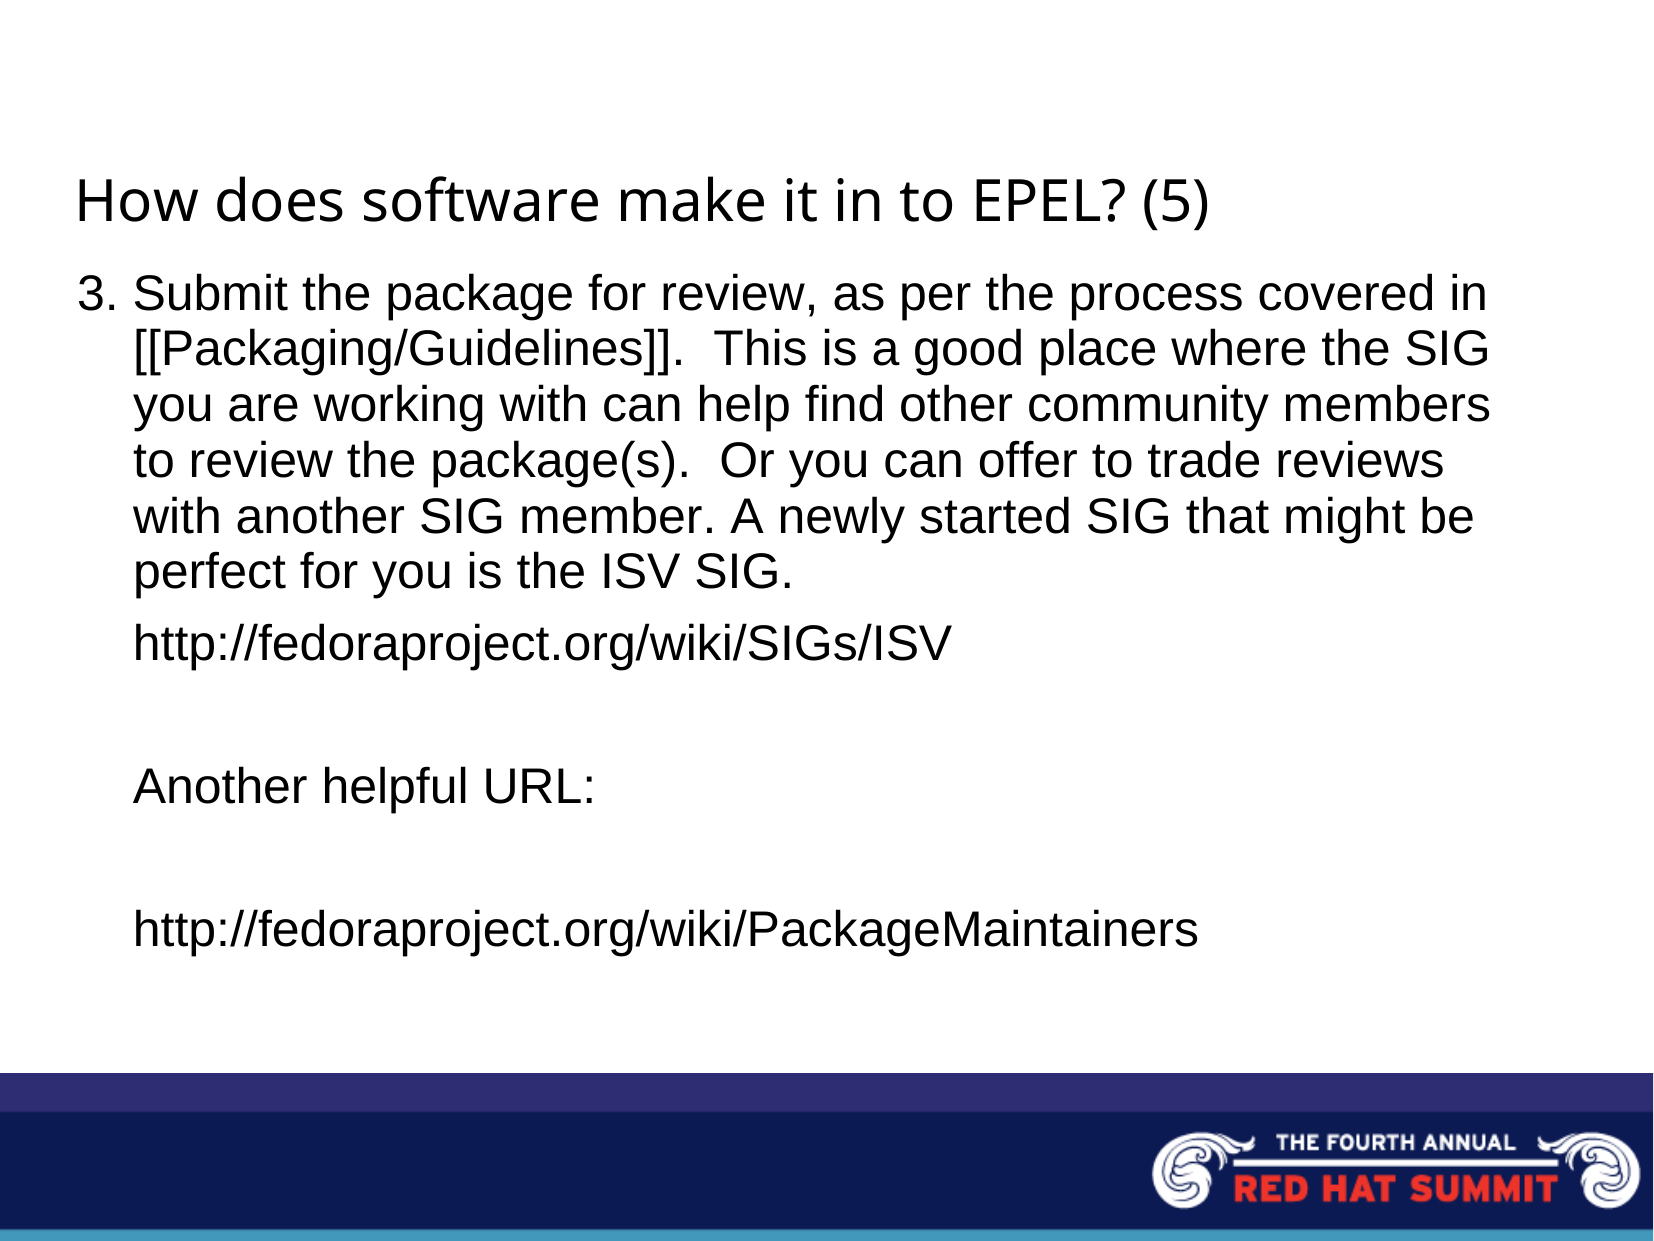

# How does software make it in to EPEL? (5)
3. Submit the package for review, as per the process covered in [[Packaging/Guidelines]]. This is a good place where the SIG you are working with can help find other community members to review the package(s). Or you can offer to trade reviews with another SIG member. A newly started SIG that might be perfect for you is the ISV SIG.
 http://fedoraproject.org/wiki/SIGs/ISV
 Another helpful URL:
 http://fedoraproject.org/wiki/PackageMaintainers